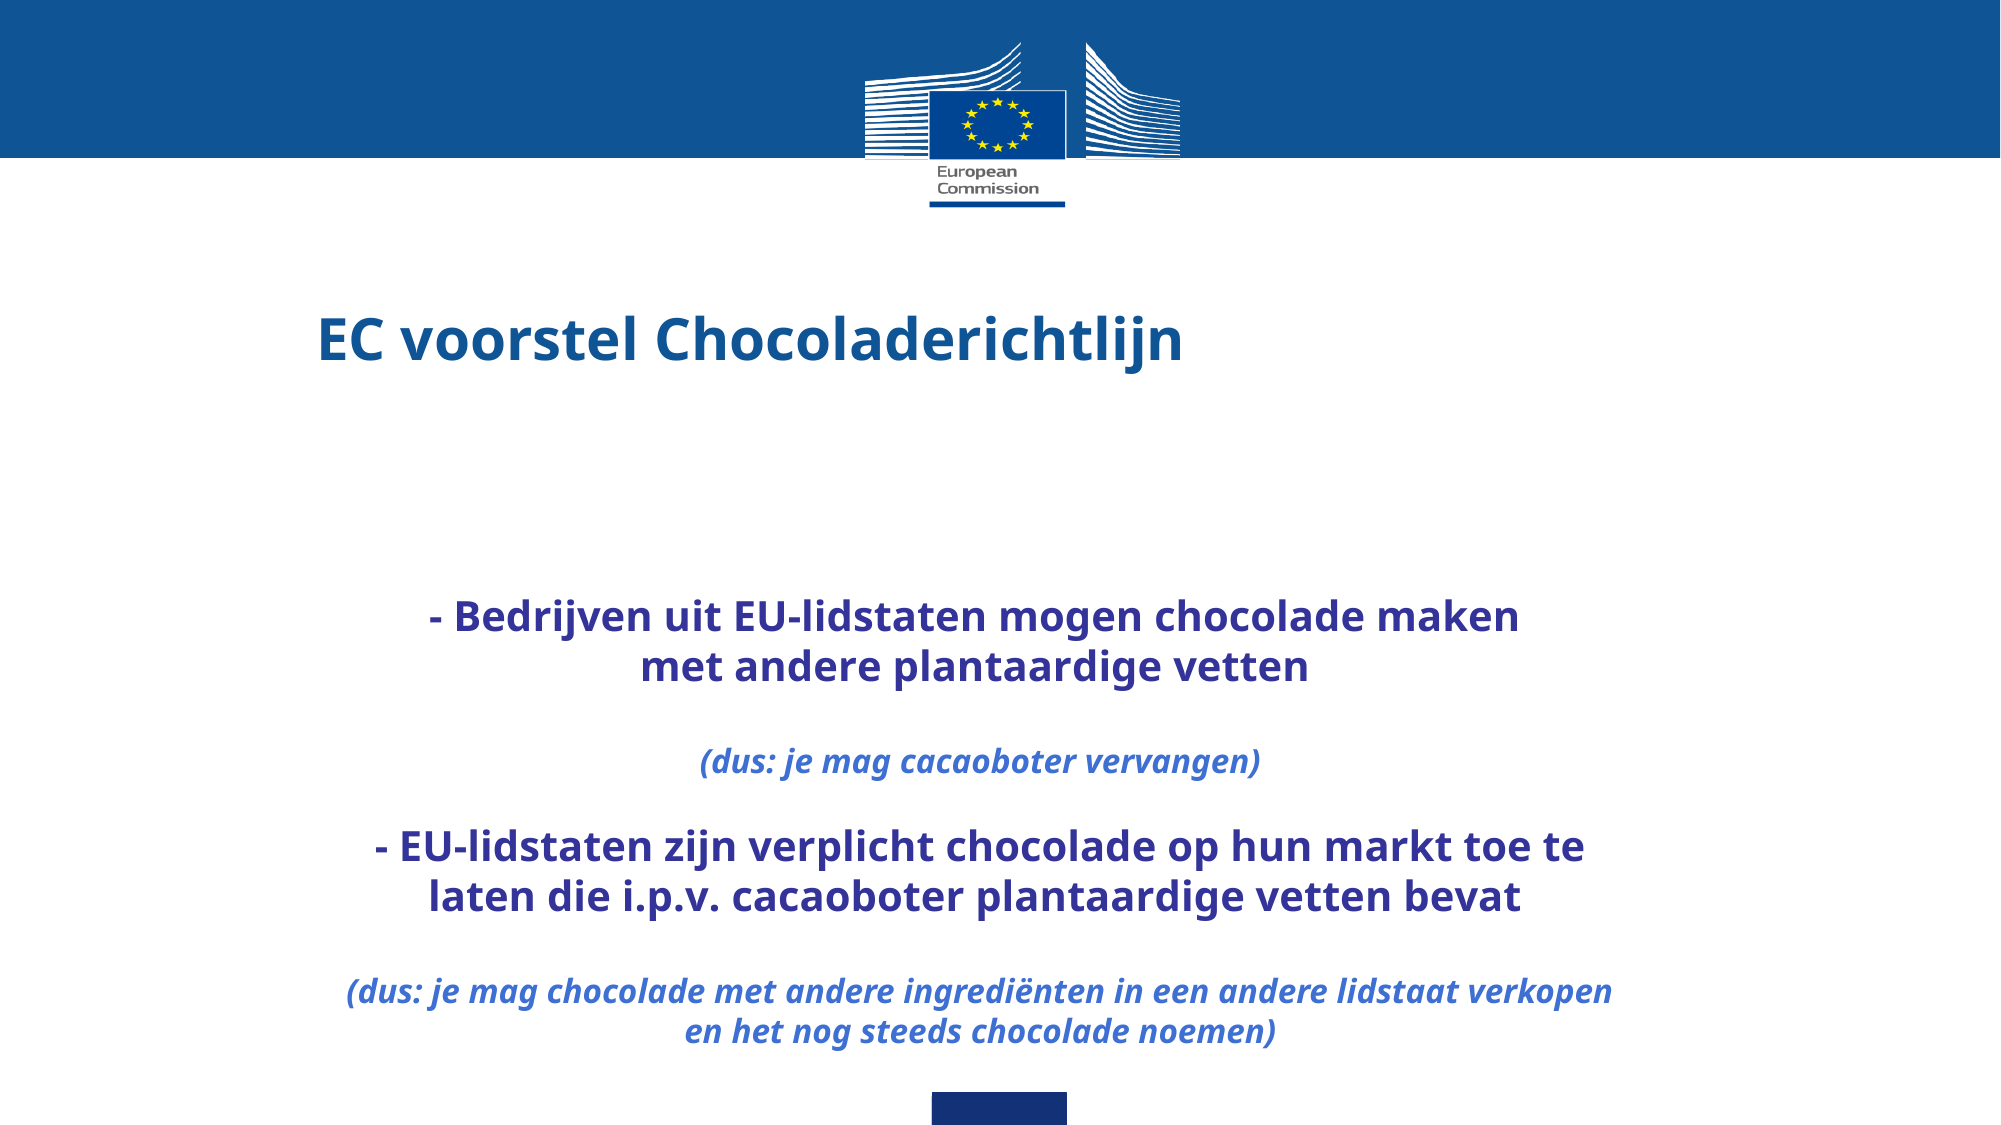

EC voorstel Chocoladerichtlijn
# - Bedrijven uit EU-lidstaten mogen chocolade maken met andere plantaardige vetten (dus: je mag cacaoboter vervangen) - EU-lidstaten zijn verplicht chocolade op hun markt toe te laten die i.p.v. cacaoboter plantaardige vetten bevat (dus: je mag chocolade met andere ingrediënten in een andere lidstaat verkopen en het nog steeds chocolade noemen)